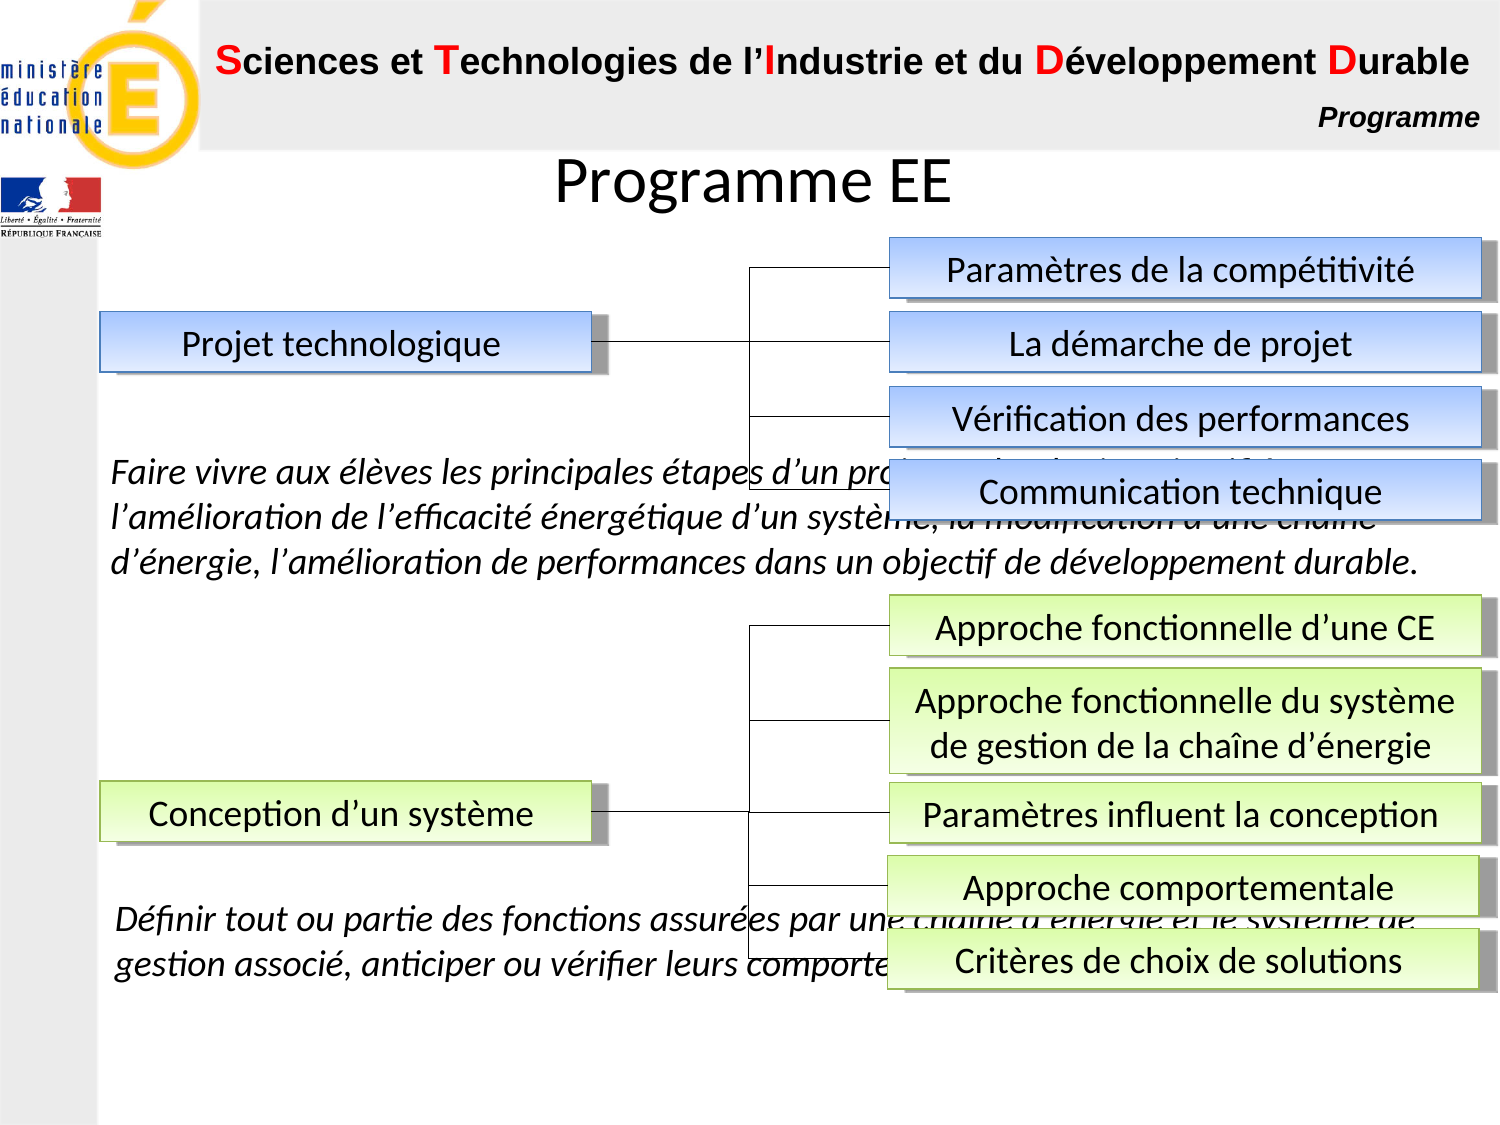

# Programme EE
Paramètres de la compétitivité
La démarche de projet
Vérification des performances
Communication technique
Projet technologique
Faire vivre aux élèves les principales étapes d’un projet technologique justifié par l’amélioration de l’efficacité énergétique d’un système, la modification d’une chaîne d’énergie, l’amélioration de performances dans un objectif de développement durable.
Approche fonctionnelle d’une CE
Approche fonctionnelle du système de gestion de la chaîne d’énergie
Paramètres influent la conception
Approche comportementale
Critères de choix de solutions
Conception d’un système
Définir tout ou partie des fonctions assurées par une chaîne d’énergie et le système de gestion associé, anticiper ou vérifier leurs comportements par simulation.